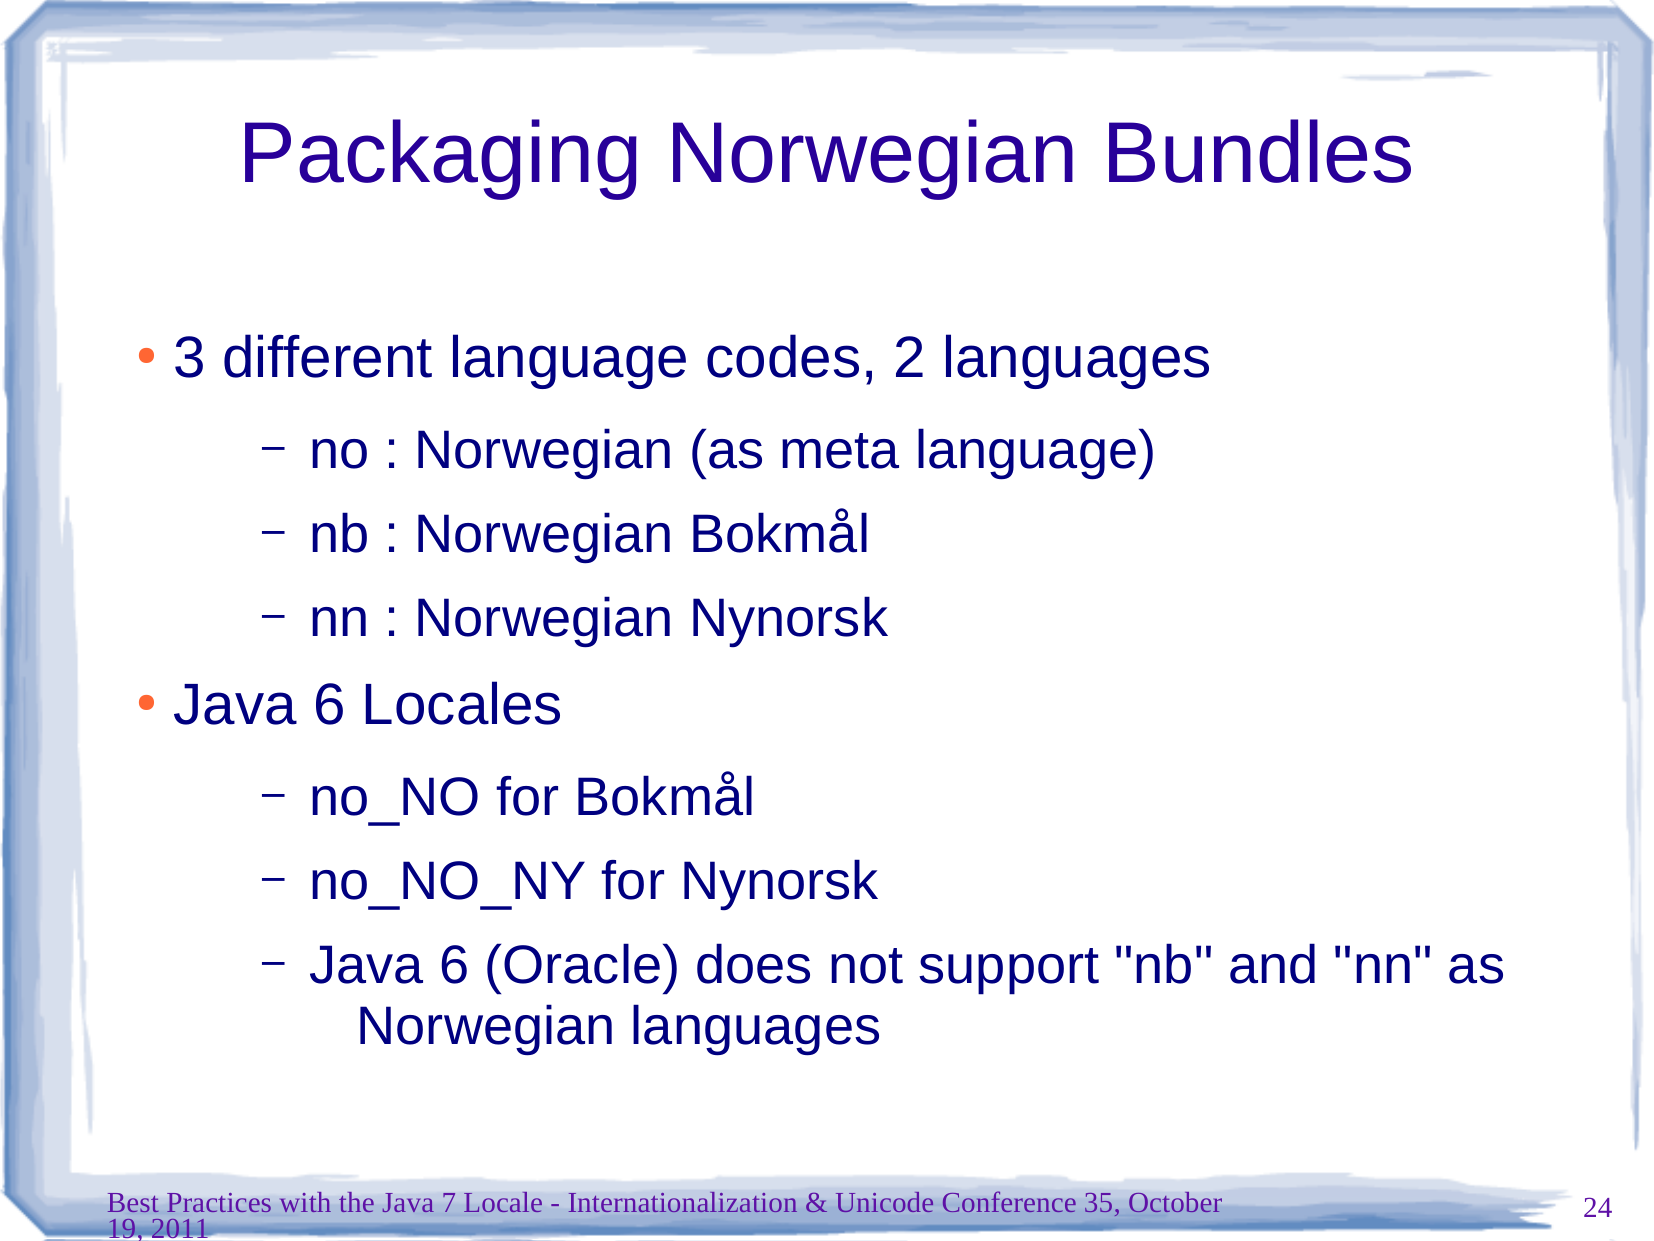

# Packaging Norwegian Bundles
3 different language codes, 2 languages
no : Norwegian (as meta language)
nb : Norwegian Bokmål
nn : Norwegian Nynorsk
Java 6 Locales
no_NO for Bokmål
no_NO_NY for Nynorsk
Java 6 (Oracle) does not support "nb" and "nn" as Norwegian languages
Best Practices with the Java 7 Locale - Internationalization & Unicode Conference 35, October 19, 2011
24